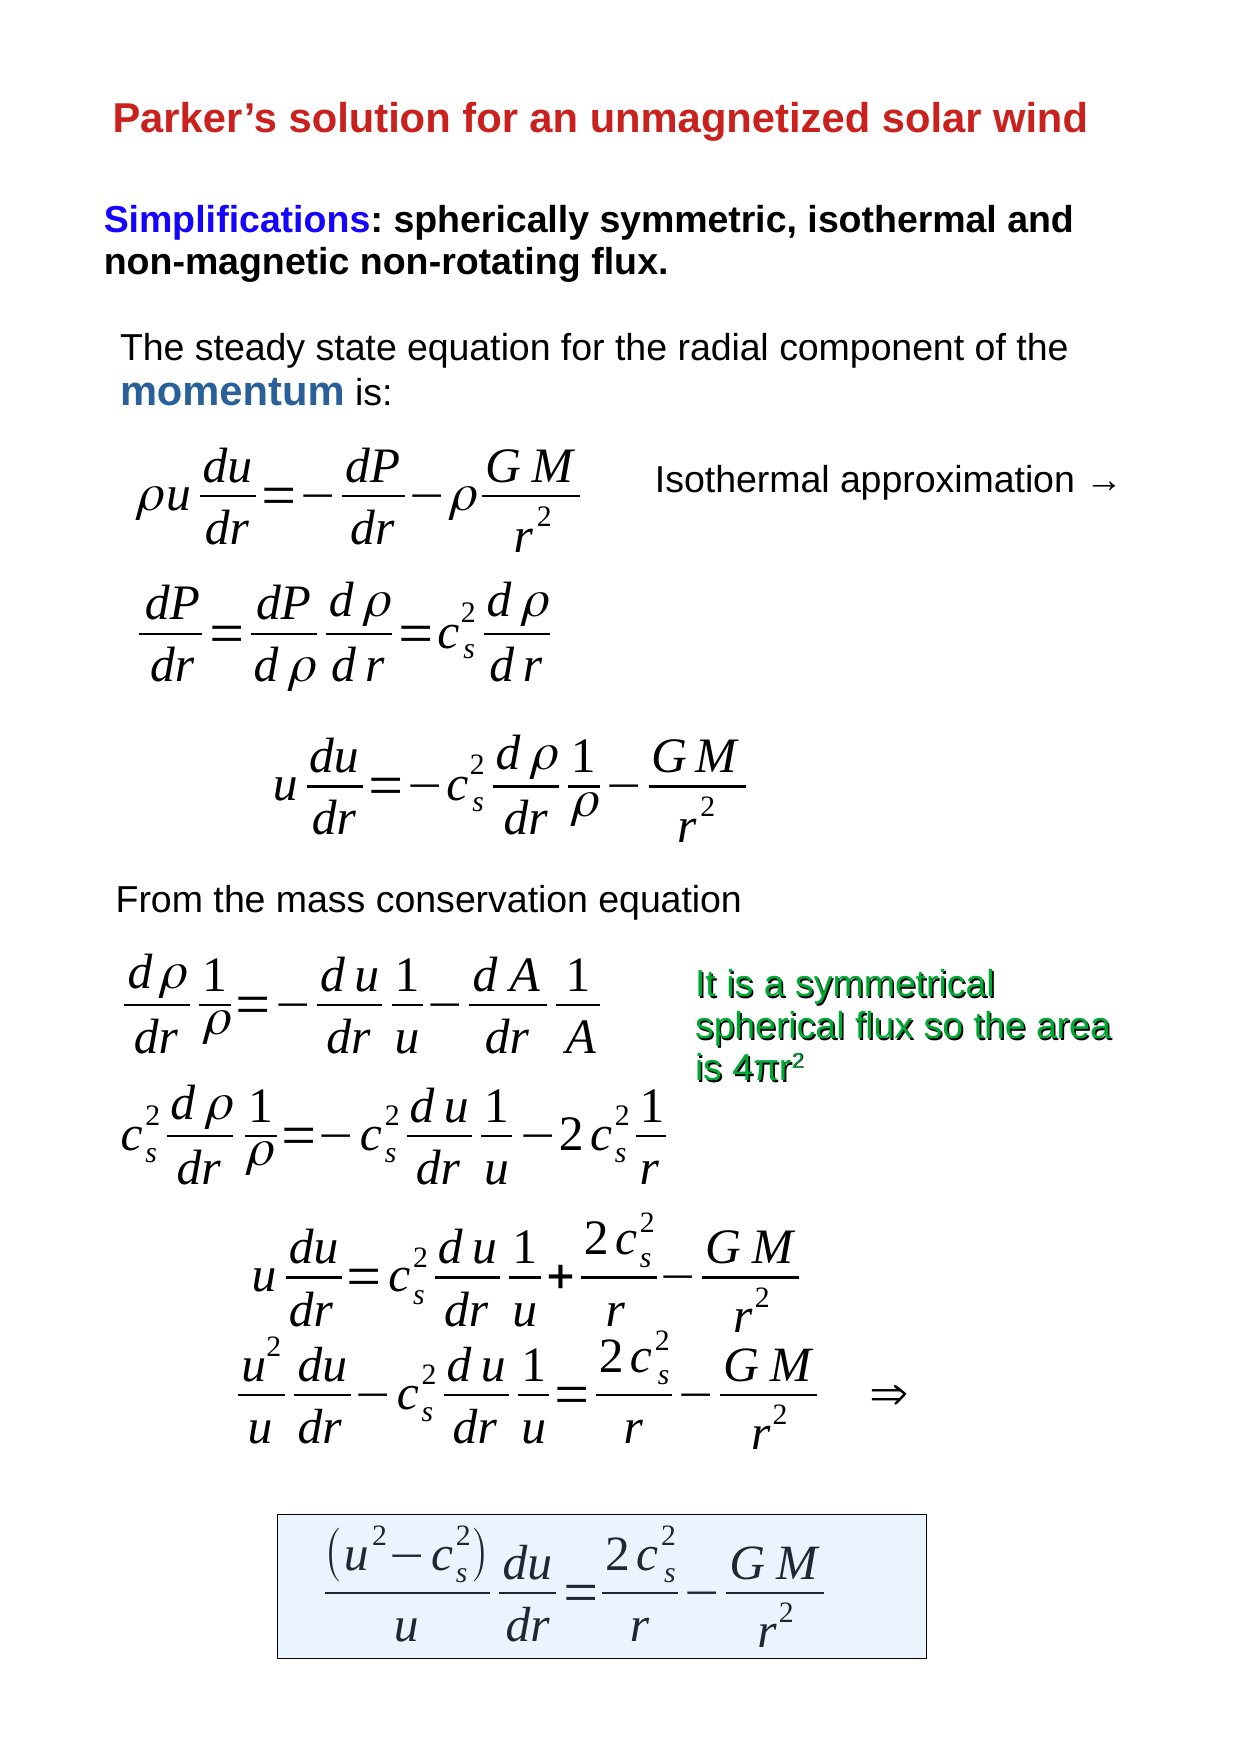

Parker’s solution for an unmagnetized solar wind
Simplifications: spherically symmetric, isothermal and non-magnetic non-rotating flux.
The steady state equation for the radial component of the momentum is:
Isothermal approximation →
From the mass conservation equation
It is a symmetrical spherical flux so the area is 4πr2